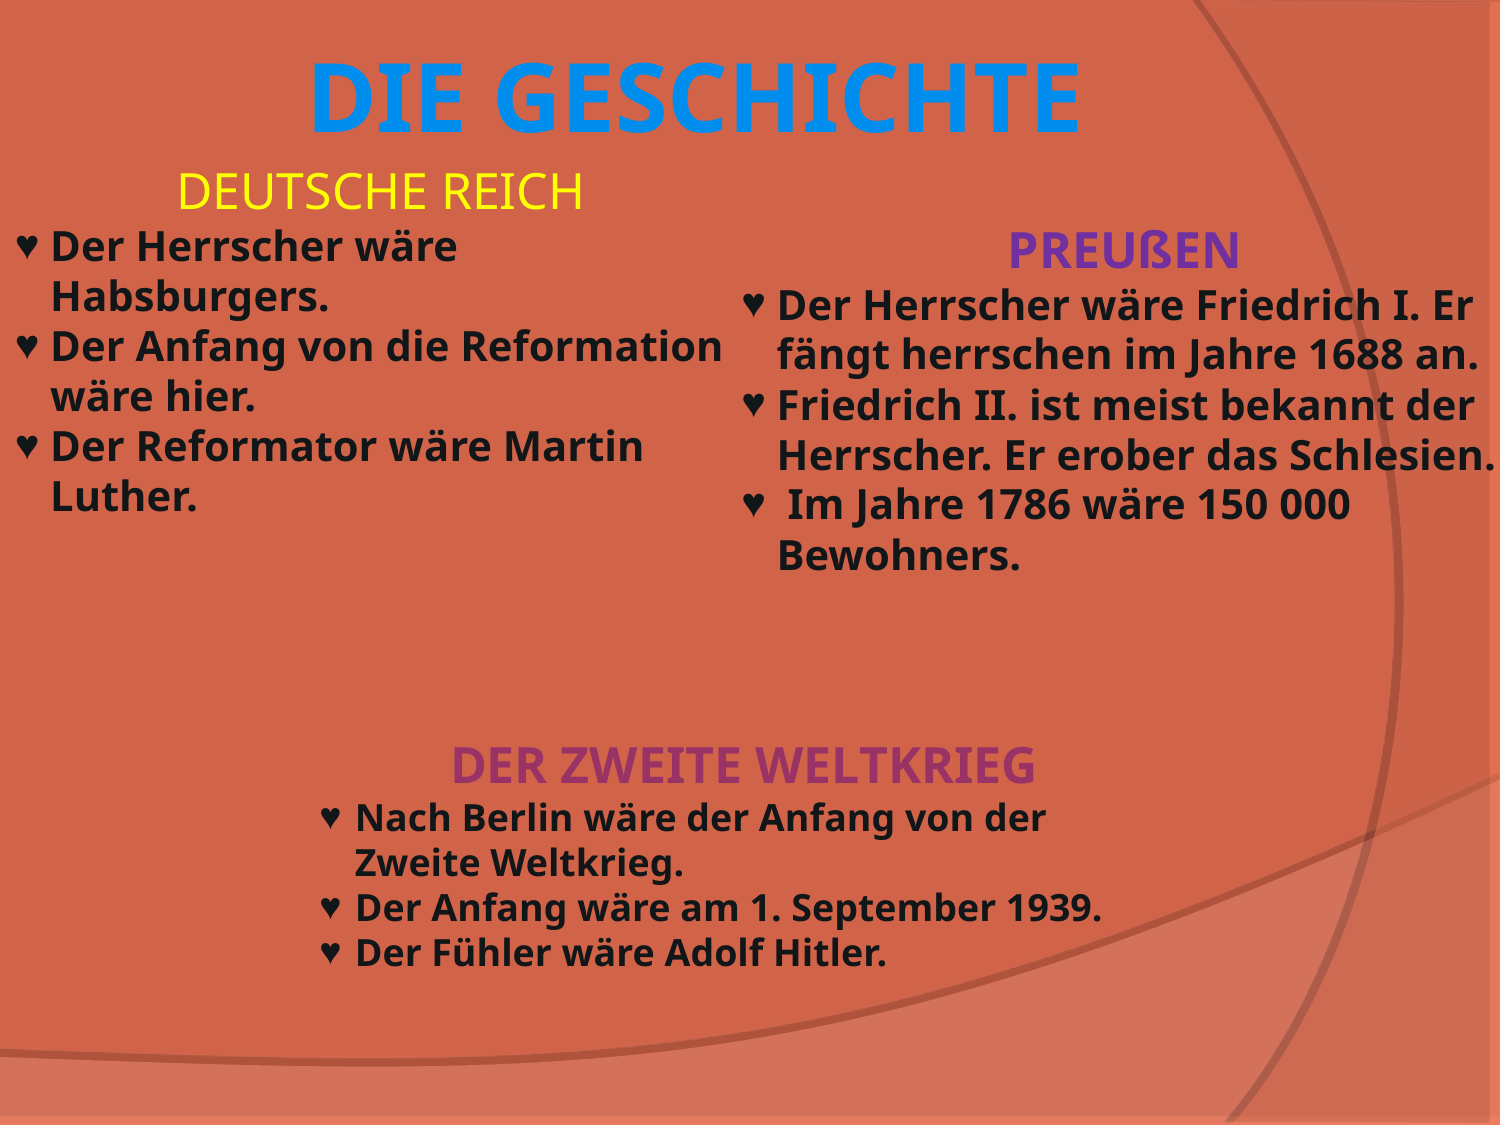

# DIE GESCHICHTE
DEUTSCHE REICH
Der Herrscher wäre Habsburgers.
Der Anfang von die Reformation wäre hier.
Der Reformator wäre Martin Luther.
PREUßEN
Der Herrscher wäre Friedrich I. Er fängt herrschen im Jahre 1688 an.
Friedrich II. ist meist bekannt der Herrscher. Er erober das Schlesien.
 Im Jahre 1786 wäre 150 000 Bewohners.
DER ZWEITE WELTKRIEG
Nach Berlin wäre der Anfang von der Zweite Weltkrieg.
Der Anfang wäre am 1. September 1939.
Der Fühler wäre Adolf Hitler.